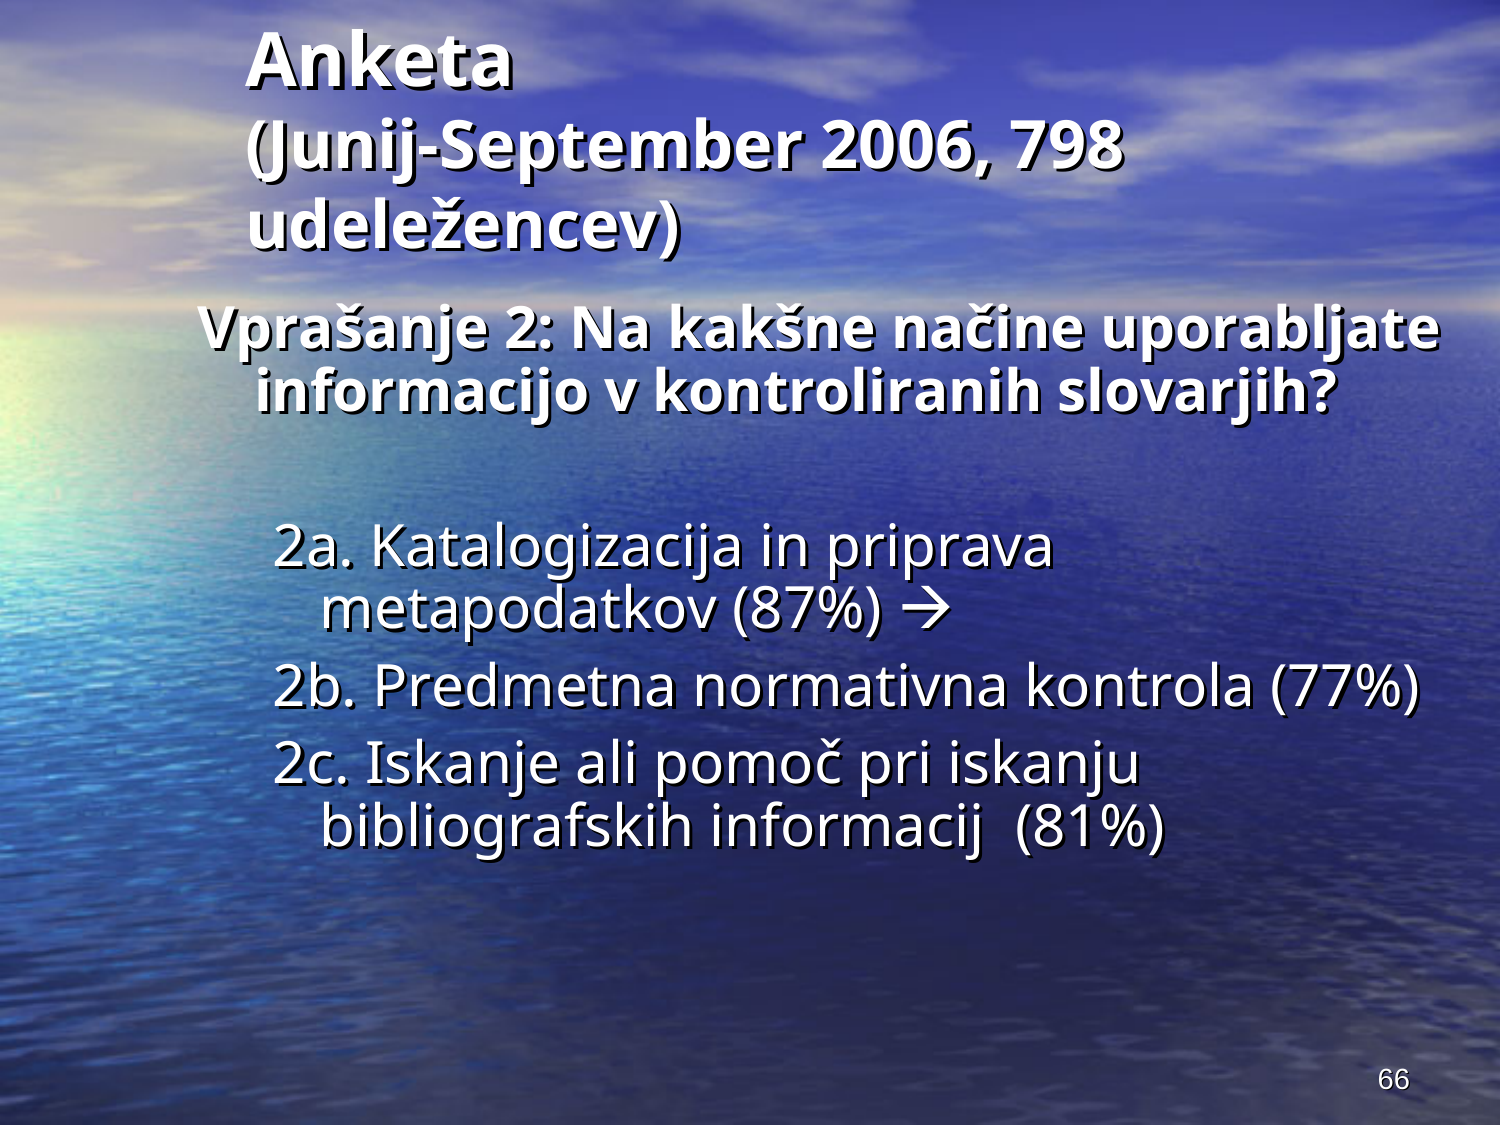

Anketa
(Junij-September 2006, 798 udeležencev)
# Vprašanje 2: Na kakšne načine uporabljate informacijo v kontroliranih slovarjih?
2a. Katalogizacija in priprava metapodatkov (87%) 
2b. Predmetna normativna kontrola (77%)
2c. Iskanje ali pomoč pri iskanju bibliografskih informacij (81%)